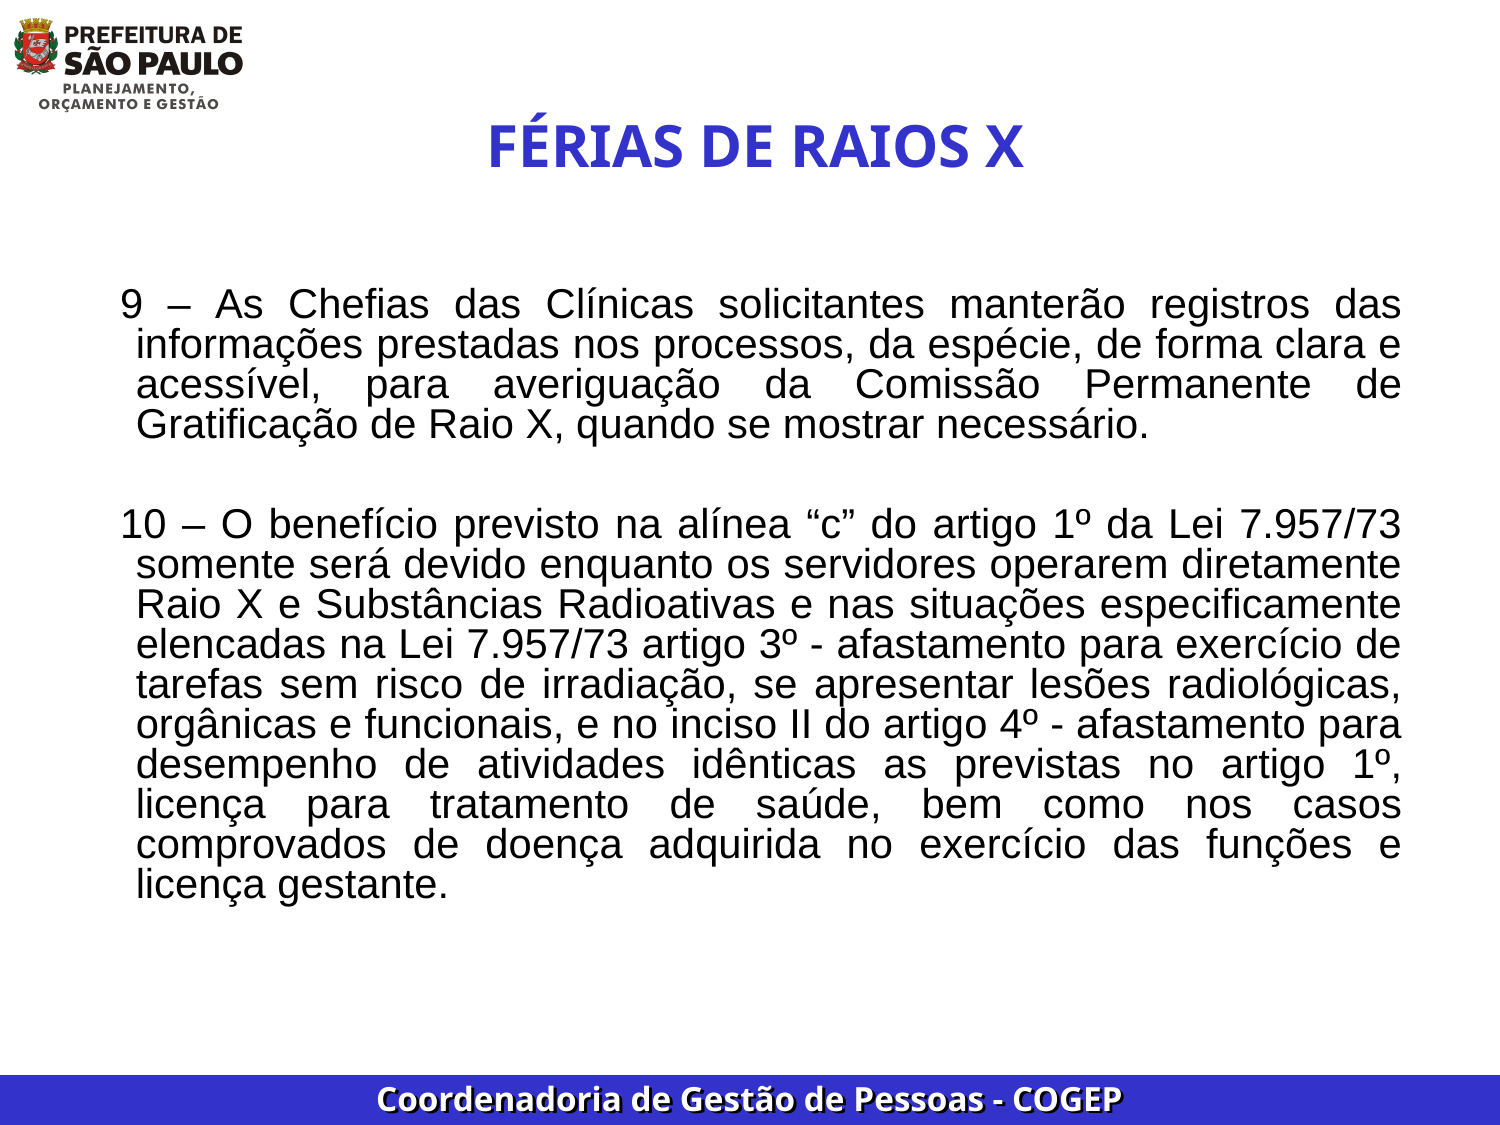

# FÉRIAS DE RAIOS X
9 – As Chefias das Clínicas solicitantes manterão registros das informações prestadas nos processos, da espécie, de forma clara e acessível, para averiguação da Comissão Permanente de Gratificação de Raio X, quando se mostrar necessário.
10 – O benefício previsto na alínea “c” do artigo 1º da Lei 7.957/73 somente será devido enquanto os servidores operarem diretamente Raio X e Substâncias Radioativas e nas situações especificamente elencadas na Lei 7.957/73 artigo 3º - afastamento para exercício de tarefas sem risco de irradiação, se apresentar lesões radiológicas, orgânicas e funcionais, e no inciso II do artigo 4º - afastamento para desempenho de atividades idênticas as previstas no artigo 1º, licença para tratamento de saúde, bem como nos casos comprovados de doença adquirida no exercício das funções e licença gestante.